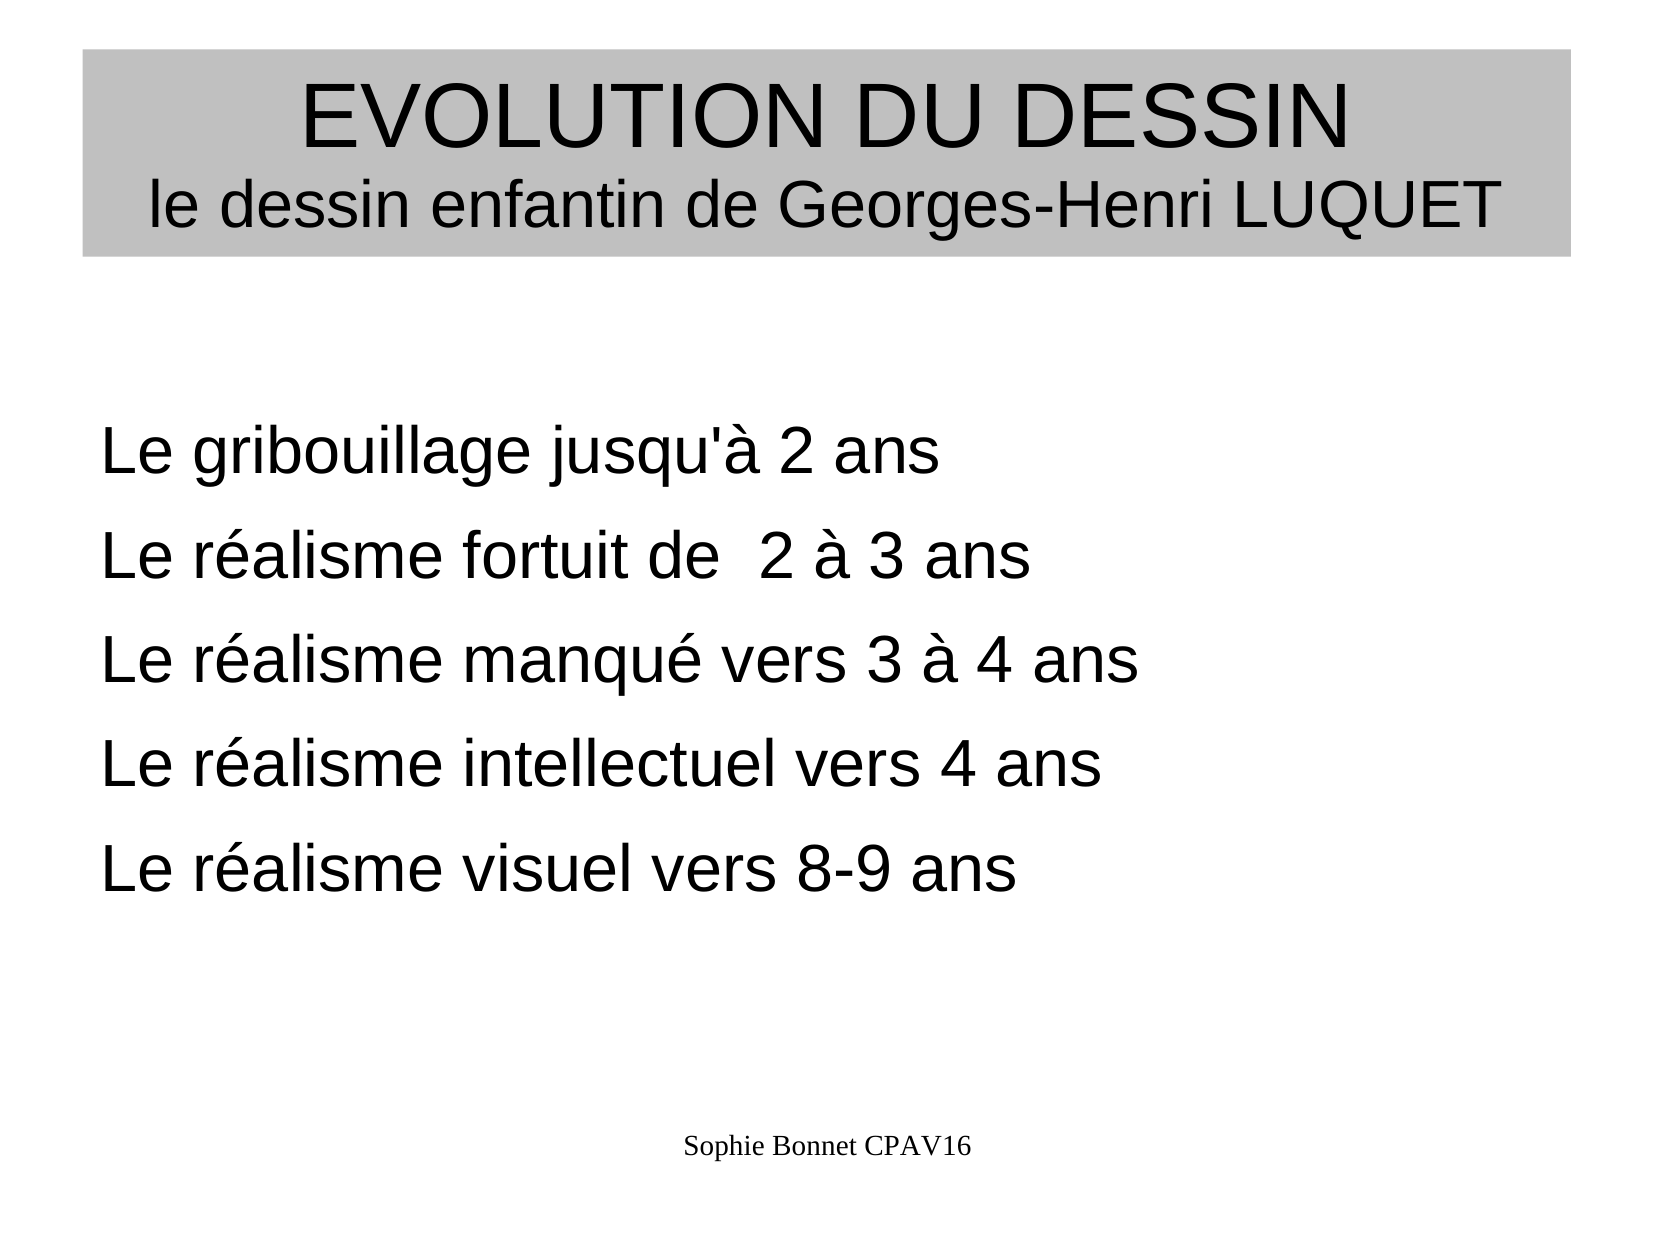

# EVOLUTION DU DESSIN le dessin enfantin de Georges-Henri LUQUET
Le gribouillage jusqu'à 2 ans
Le réalisme fortuit de 2 à 3 ans
Le réalisme manqué vers 3 à 4 ans
Le réalisme intellectuel vers 4 ans
Le réalisme visuel vers 8-9 ans
Sophie Bonnet CPAV16